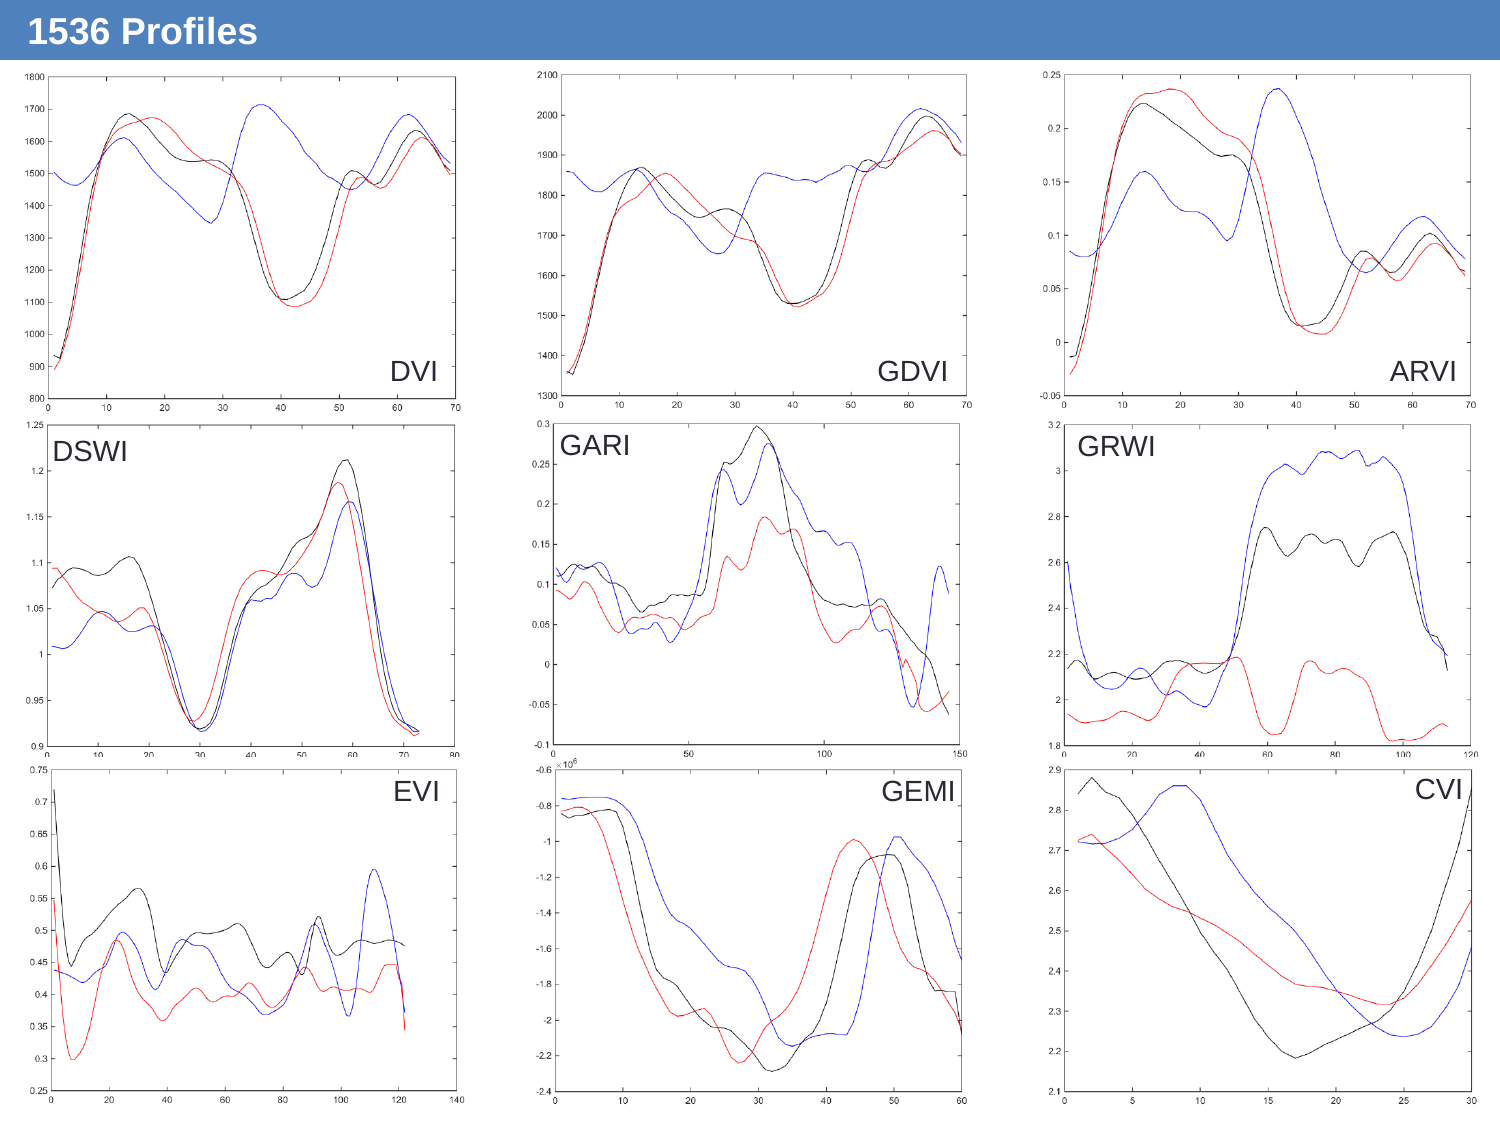

1536 Profiles
DVI
GDVI
ARVI
GARI
GRWI
DSWI
CVI
EVI
GEMI